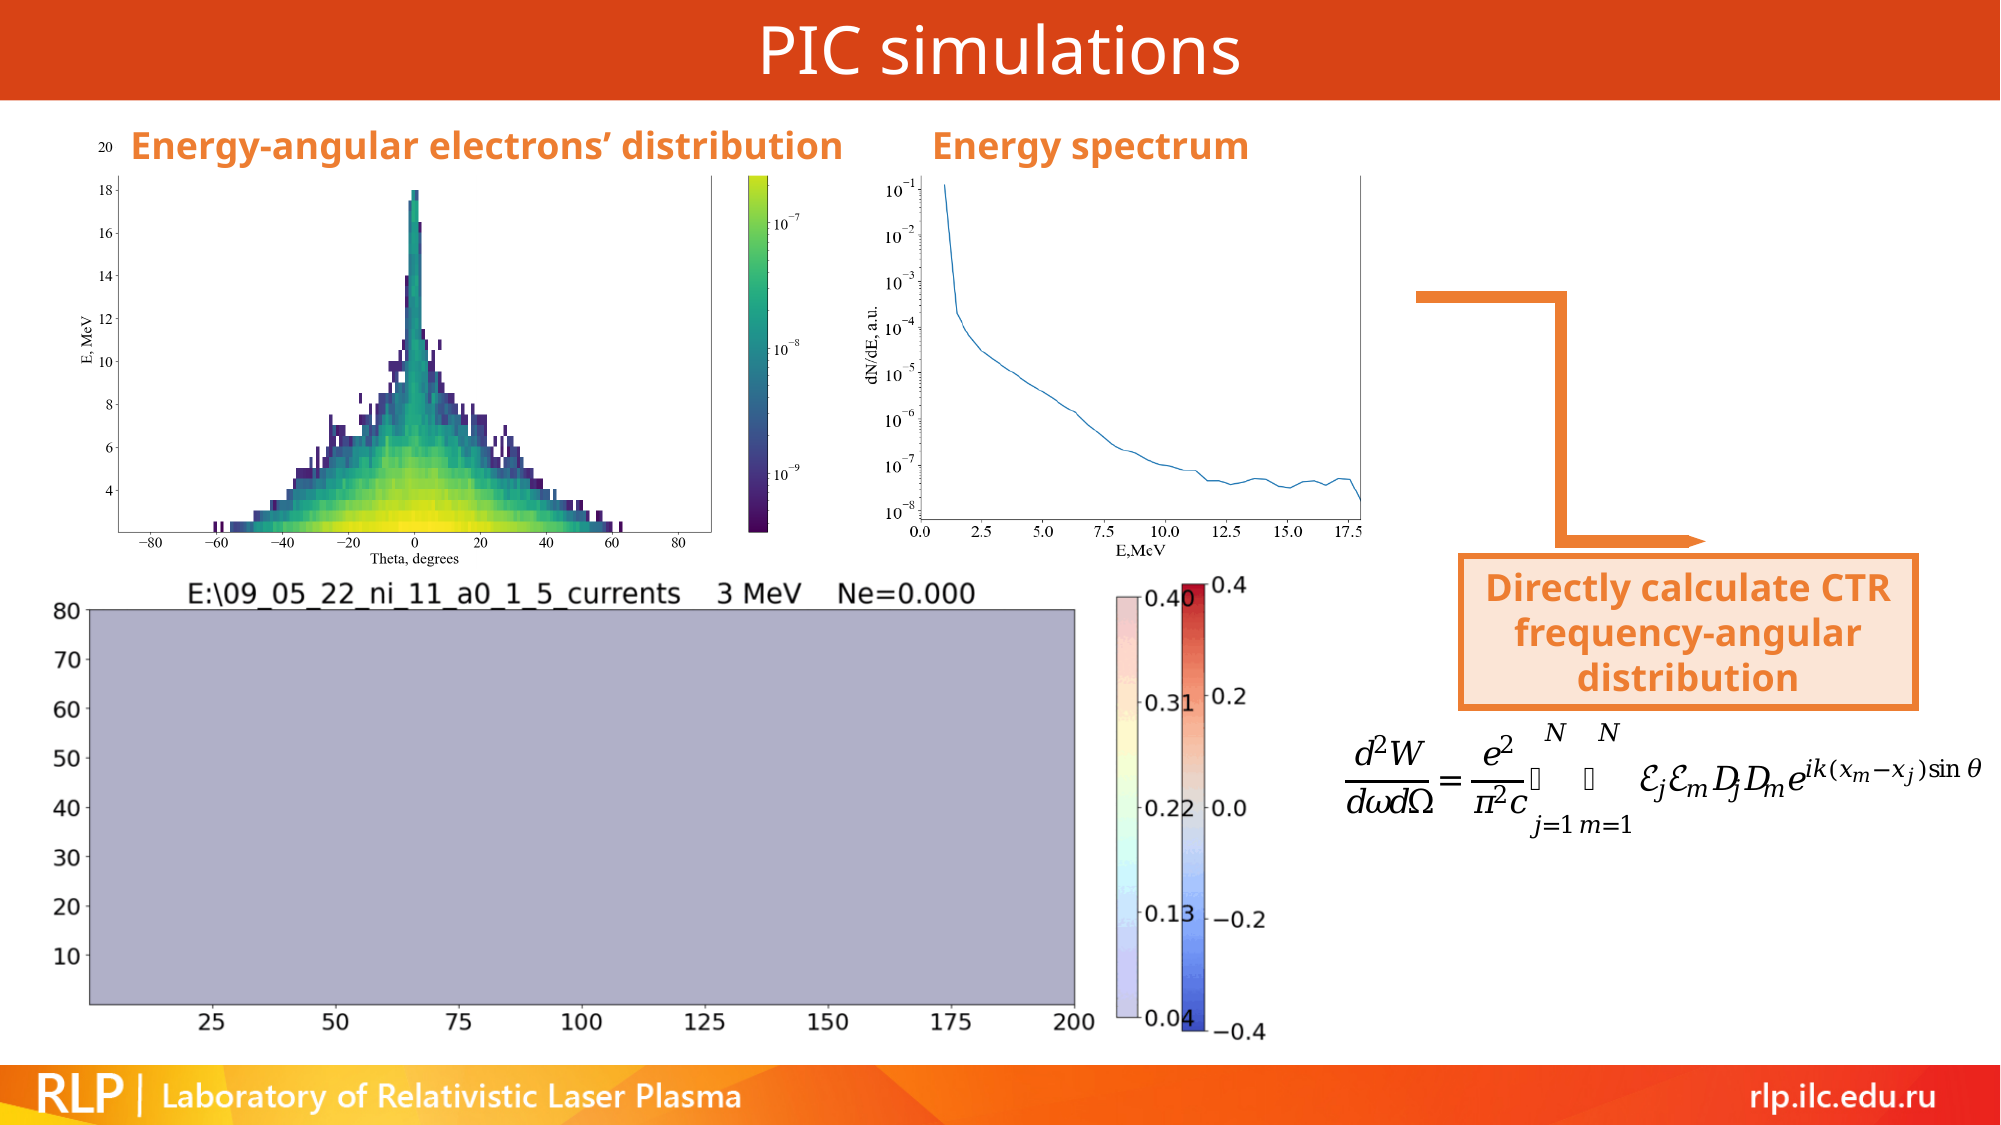

PIC simulations
Energy-angular electrons’ distribution
Energy spectrum
Directly calculate CTR frequency-angular distribution